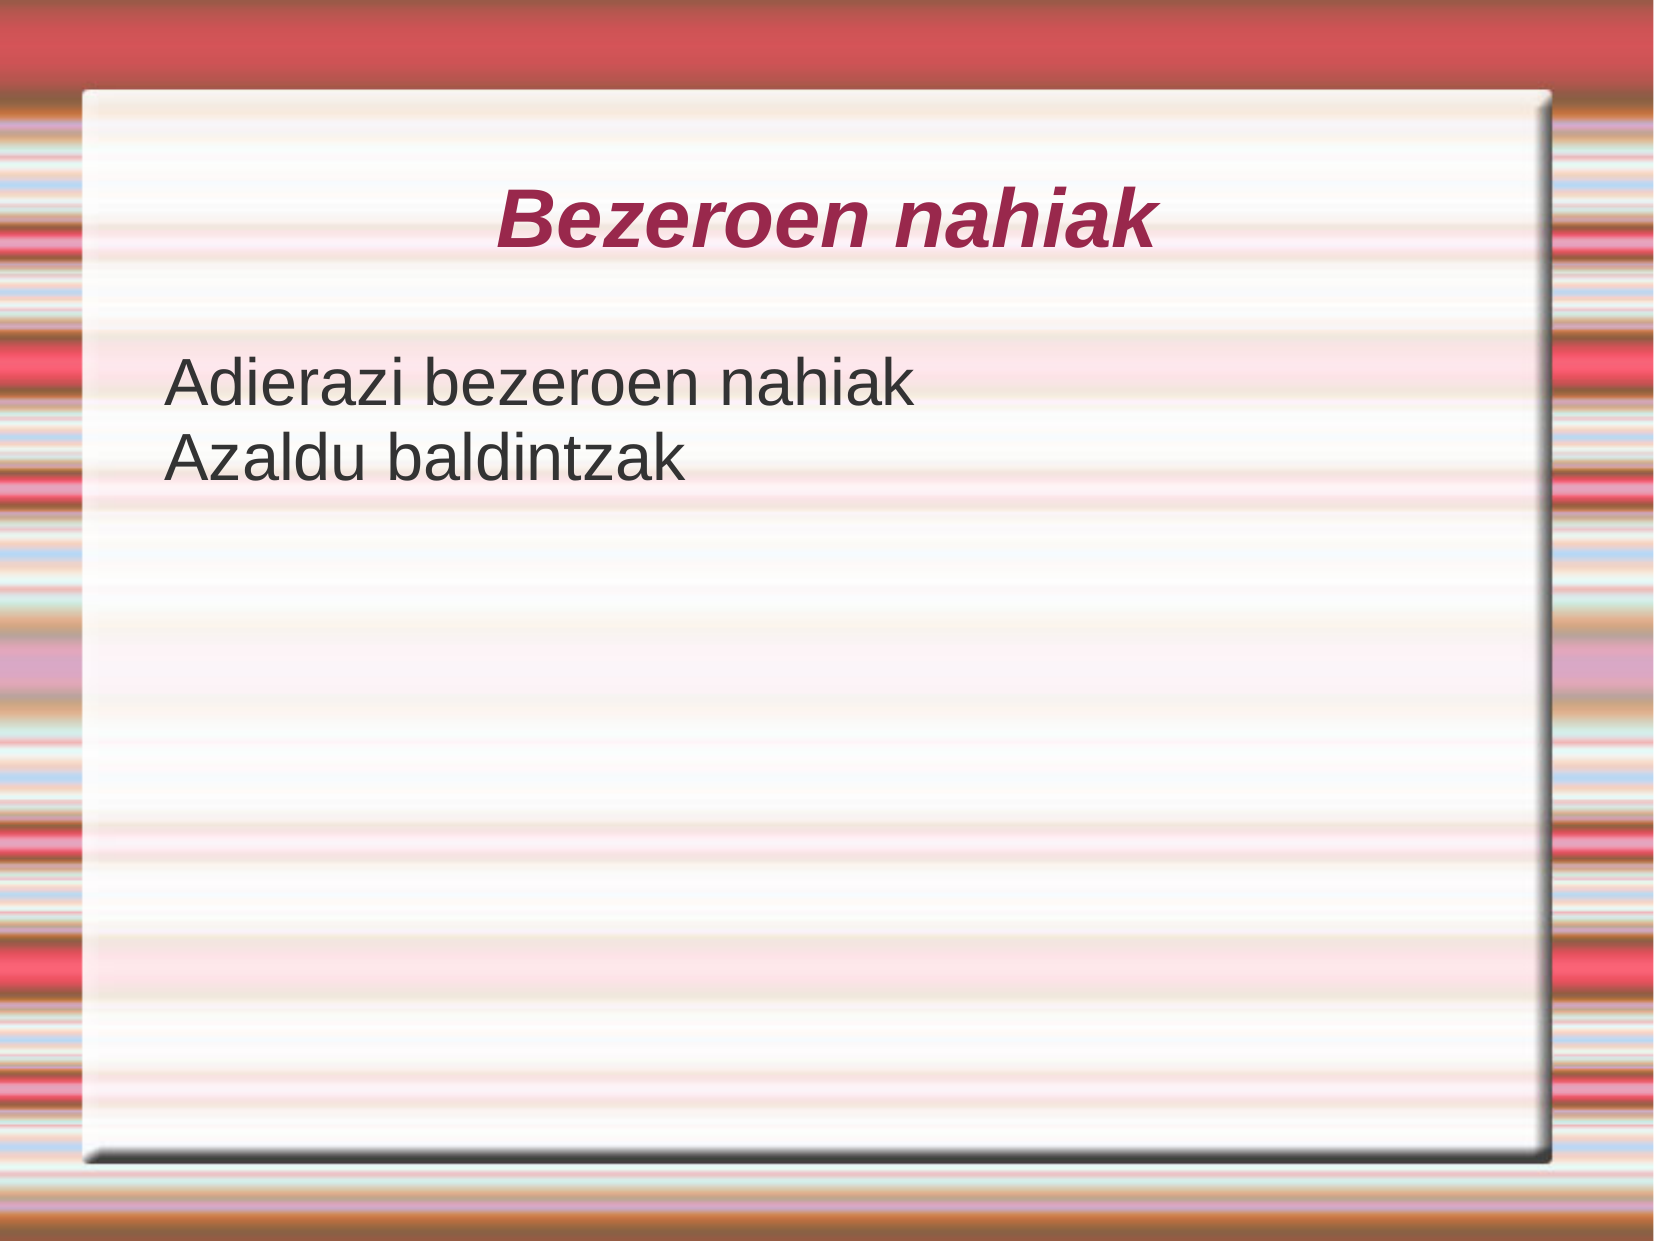

# Bezeroen nahiak
Adierazi bezeroen nahiak
Azaldu baldintzak